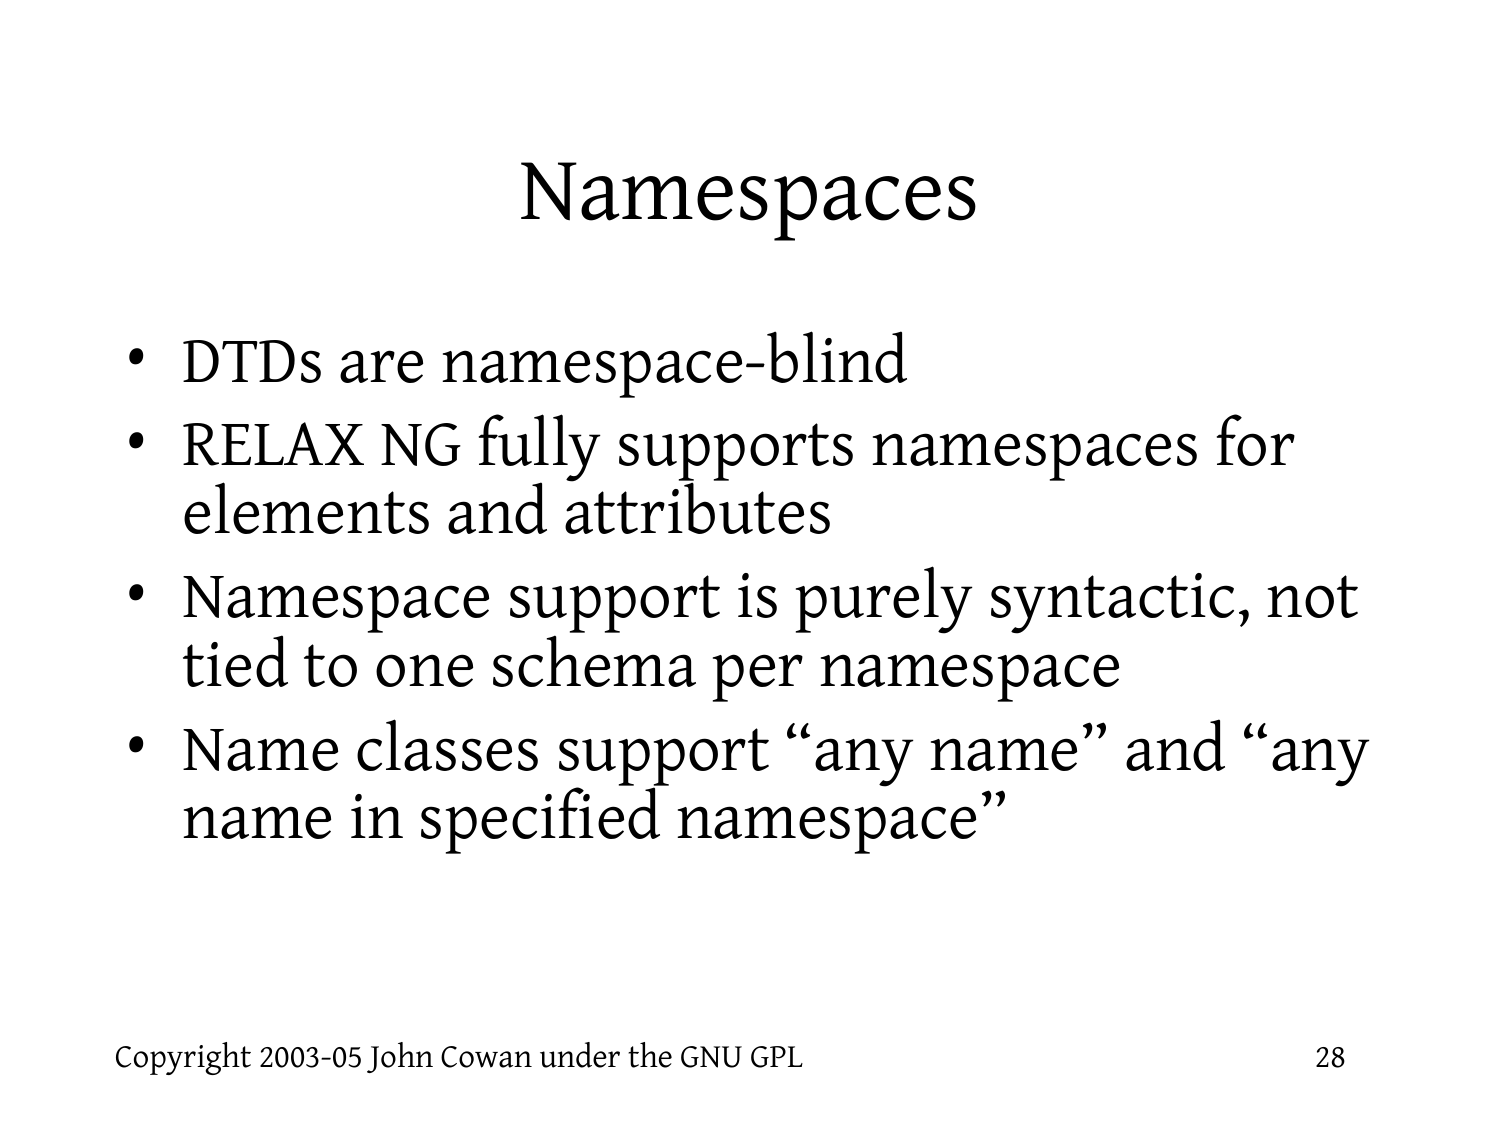

# Namespaces
DTDs are namespace-blind
RELAX NG fully supports namespaces for elements and attributes
Namespace support is purely syntactic, not tied to one schema per namespace
Name classes support “any name” and “any name in specified namespace”